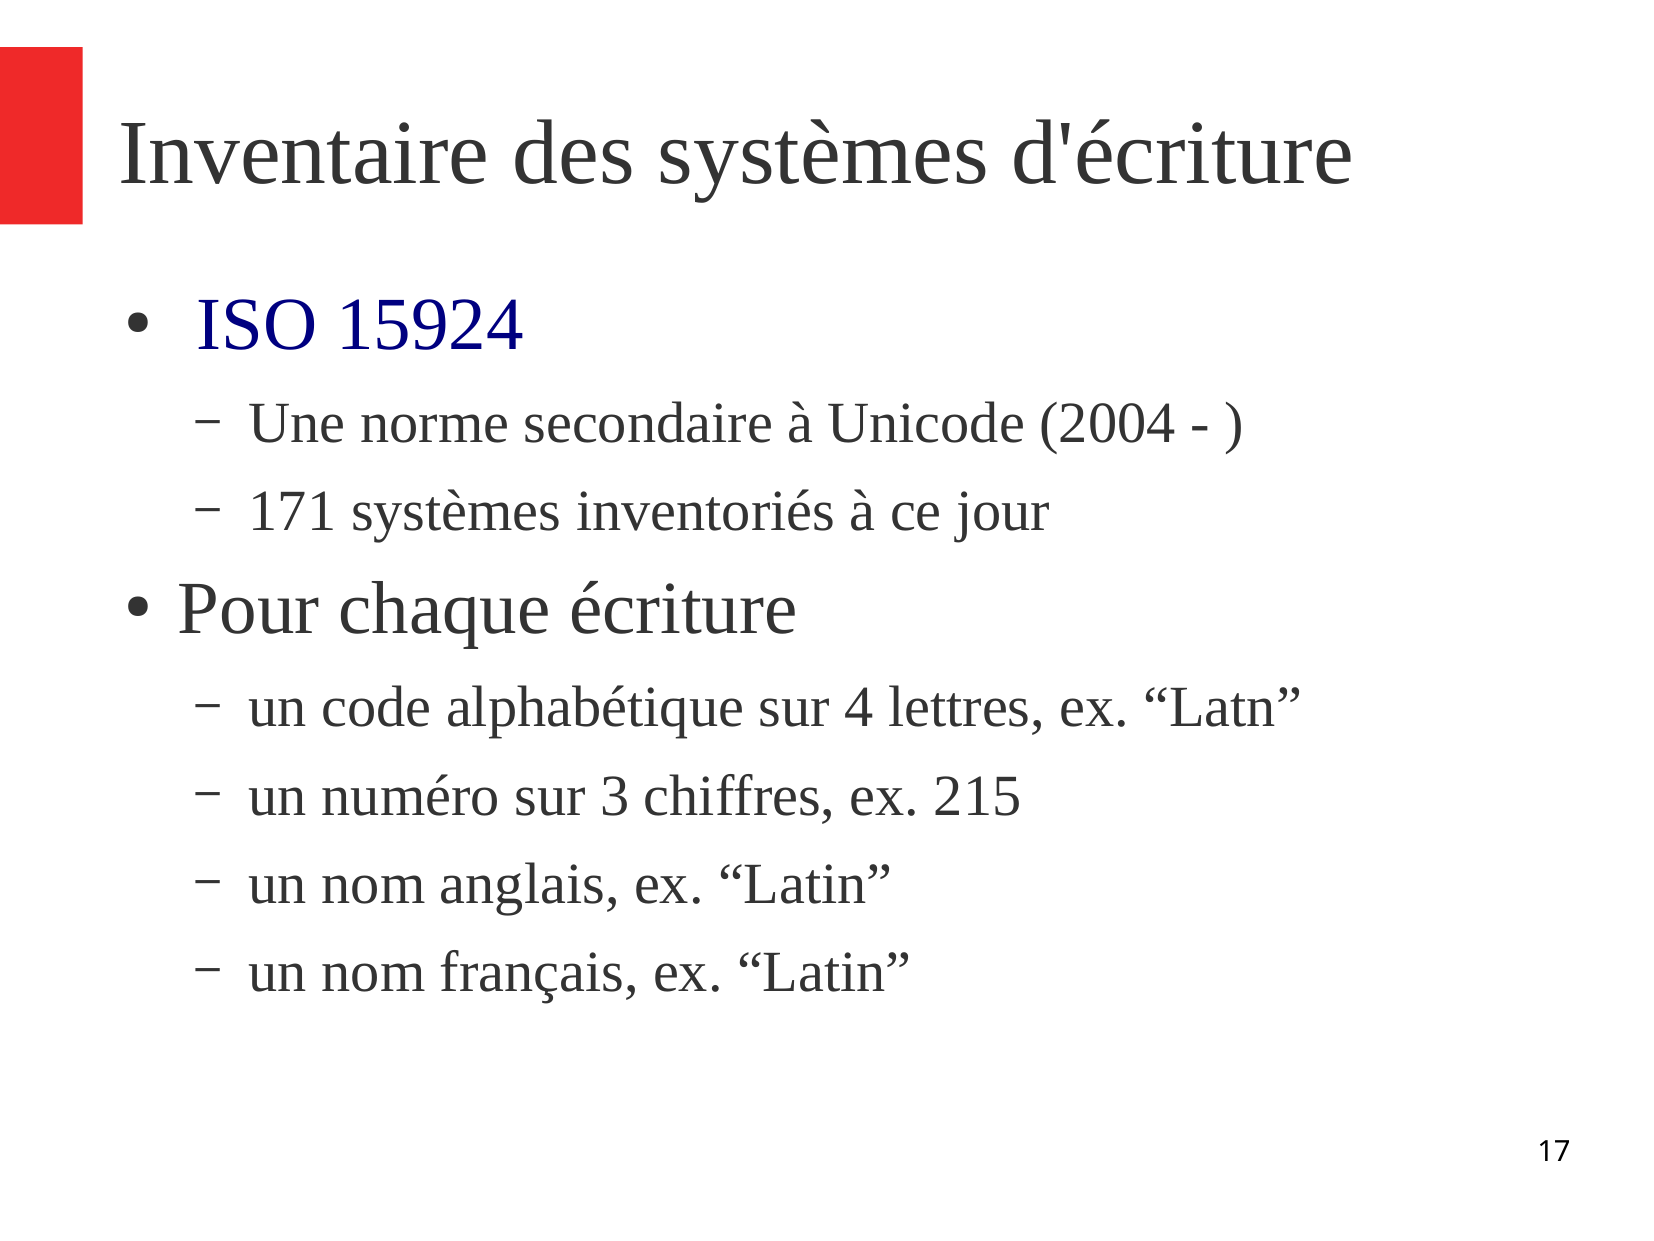

# Inventaire des systèmes d'écriture
 ISO 15924
Une norme secondaire à Unicode (2004 - )
171 systèmes inventoriés à ce jour
Pour chaque écriture
un code alphabétique sur 4 lettres, ex. “Latn”
un numéro sur 3 chiffres, ex. 215
un nom anglais, ex. “Latin”
un nom français, ex. “Latin”
17